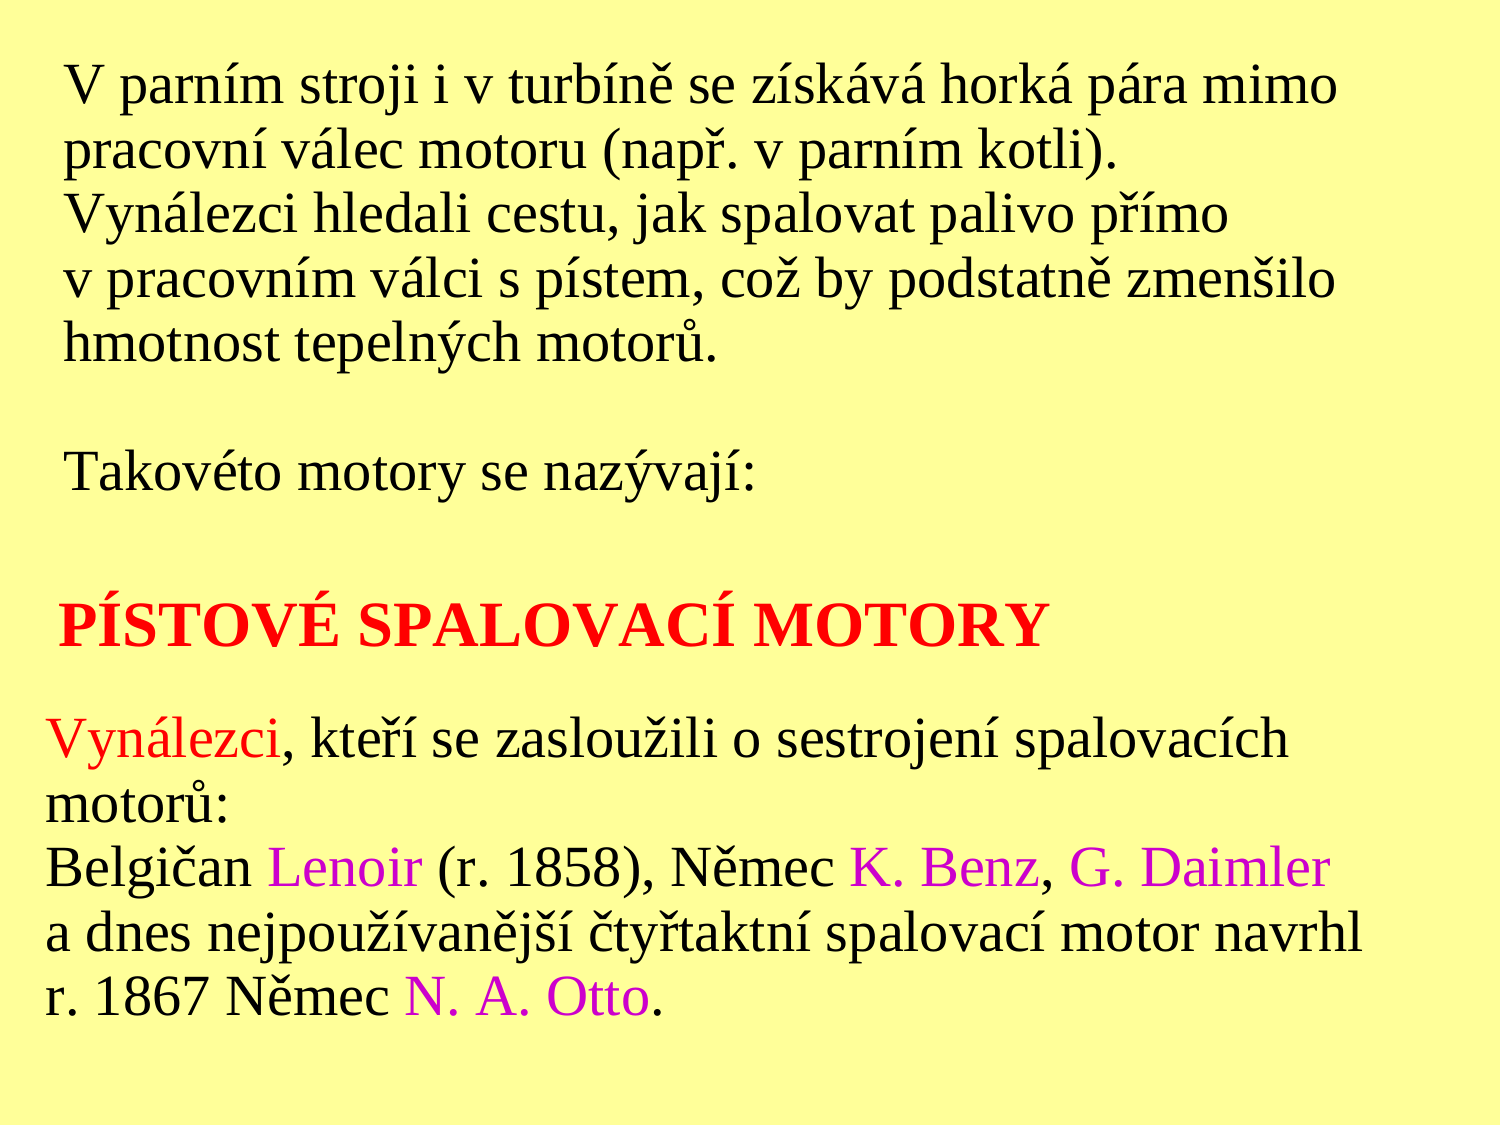

V parním stroji i v turbíně se získává horká pára mimo
pracovní válec motoru (např. v parním kotli).
Vynálezci hledali cestu, jak spalovat palivo přímo
v pracovním válci s pístem, což by podstatně zmenšilo
hmotnost tepelných motorů.
Takovéto motory se nazývají:
PÍSTOVÉ SPALOVACÍ MOTORY
Vynálezci, kteří se zasloužili o sestrojení spalovacích
motorů:
Belgičan Lenoir (r. 1858), Němec K. Benz, G. Daimler
a dnes nejpoužívanější čtyřtaktní spalovací motor navrhl
r. 1867 Němec N. A. Otto.